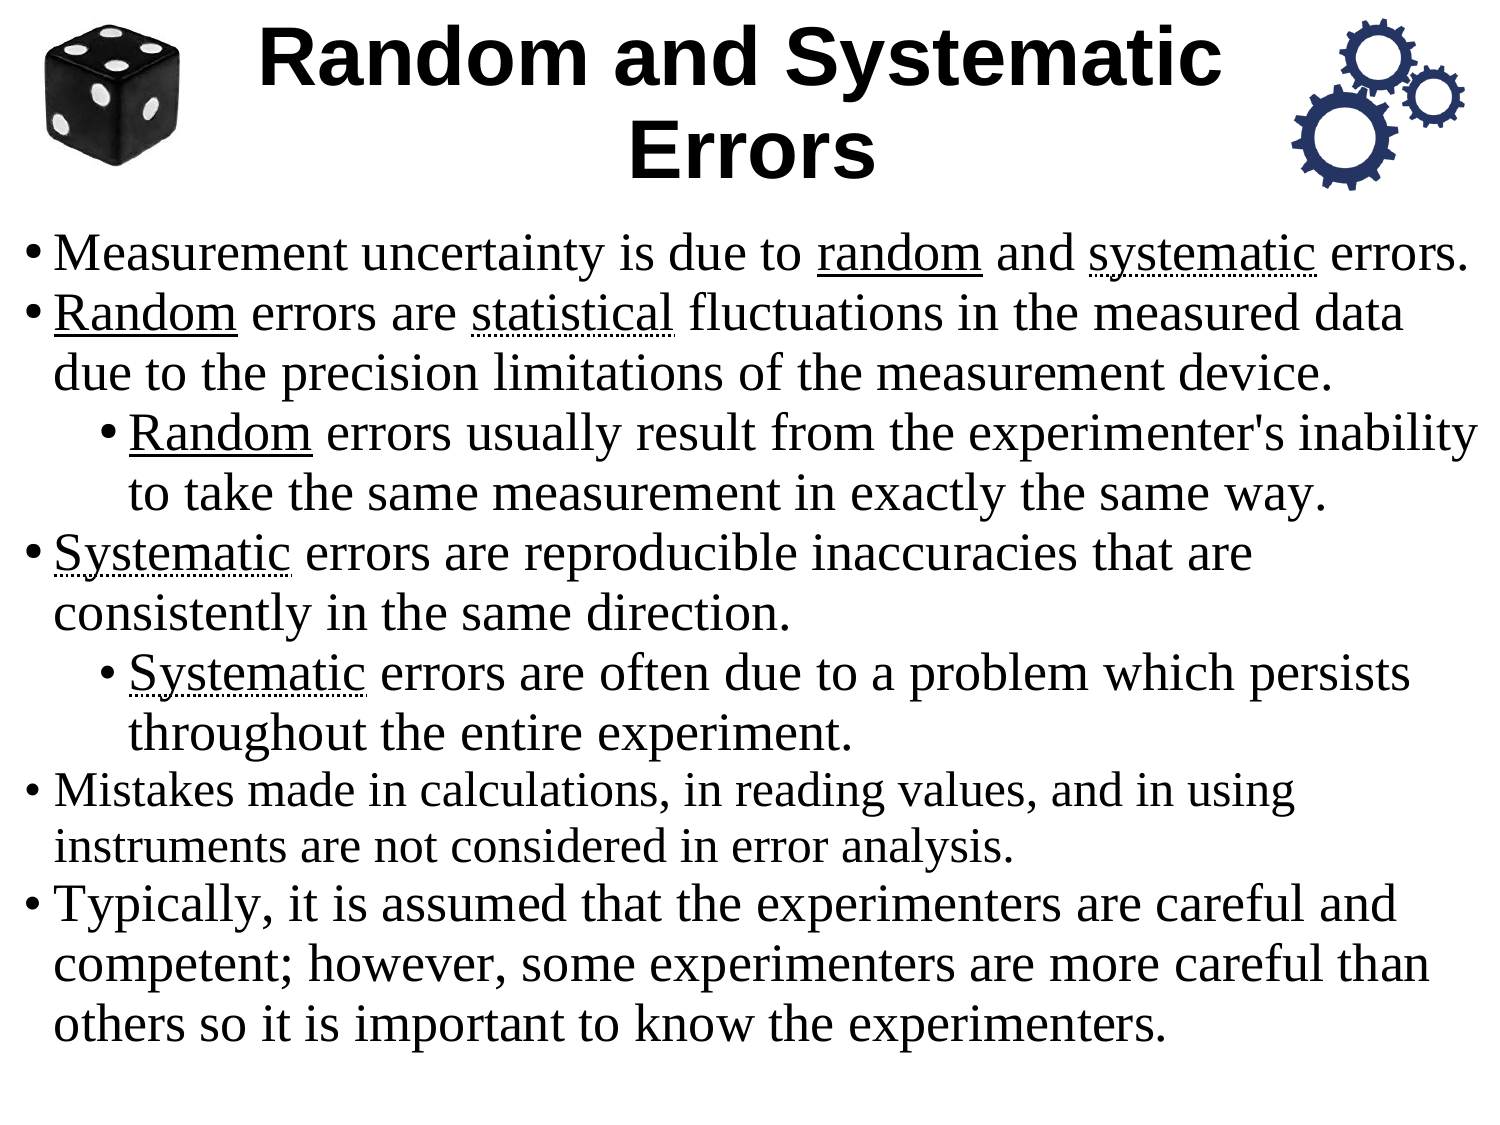

Random and Systematic
 Errors
Measurement uncertainty is due to random and systematic errors.
Random errors are statistical fluctuations in the measured data due to the precision limitations of the measurement device.
Random errors usually result from the experimenter's inability to take the same measurement in exactly the same way.
Systematic errors are reproducible inaccuracies that are consistently in the same direction.
Systematic errors are often due to a problem which persists throughout the entire experiment.
Mistakes made in calculations, in reading values, and in using instruments are not considered in error analysis.
Typically, it is assumed that the experimenters are careful and competent; however, some experimenters are more careful than others so it is important to know the experimenters.